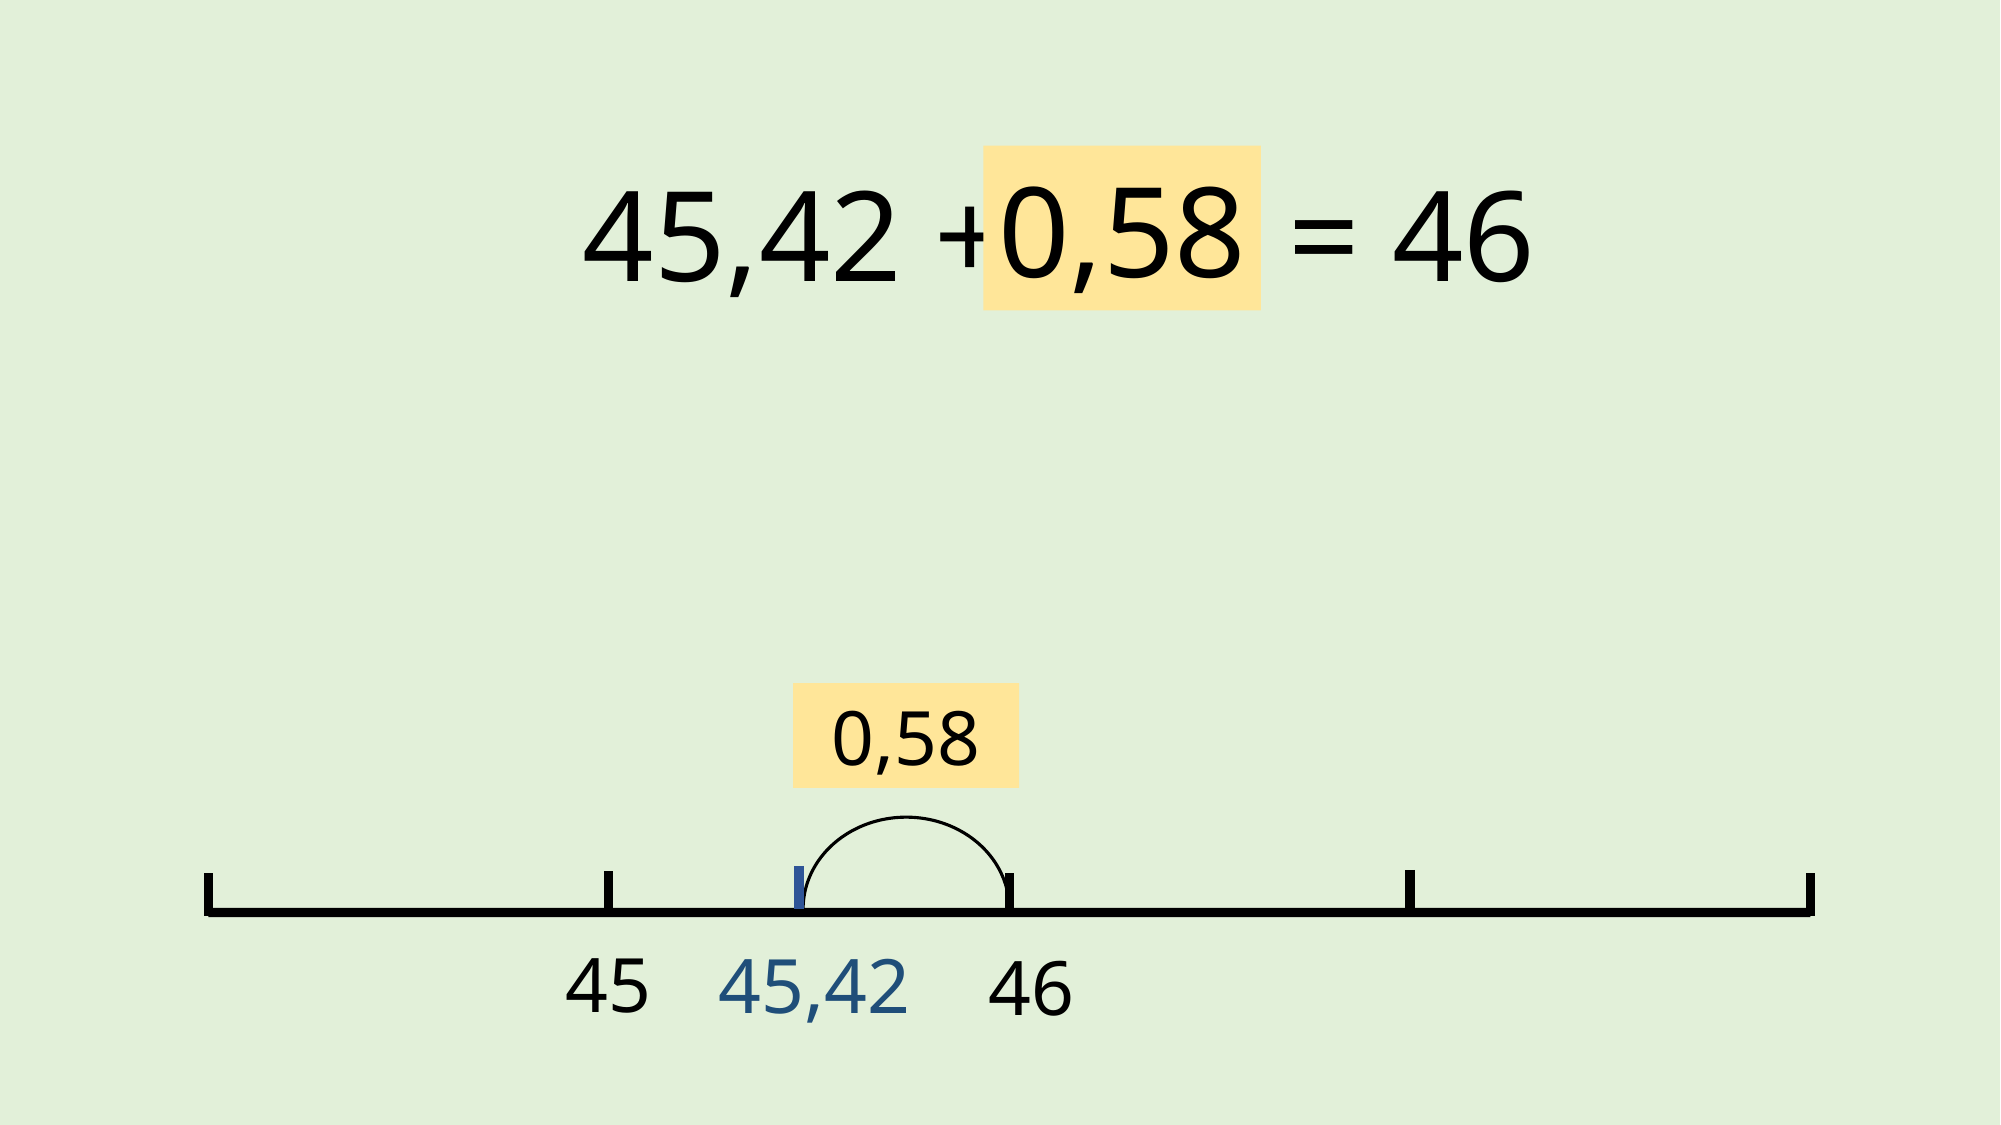

0,58
45,42 + ? = 46
0,58
45
45,42
46